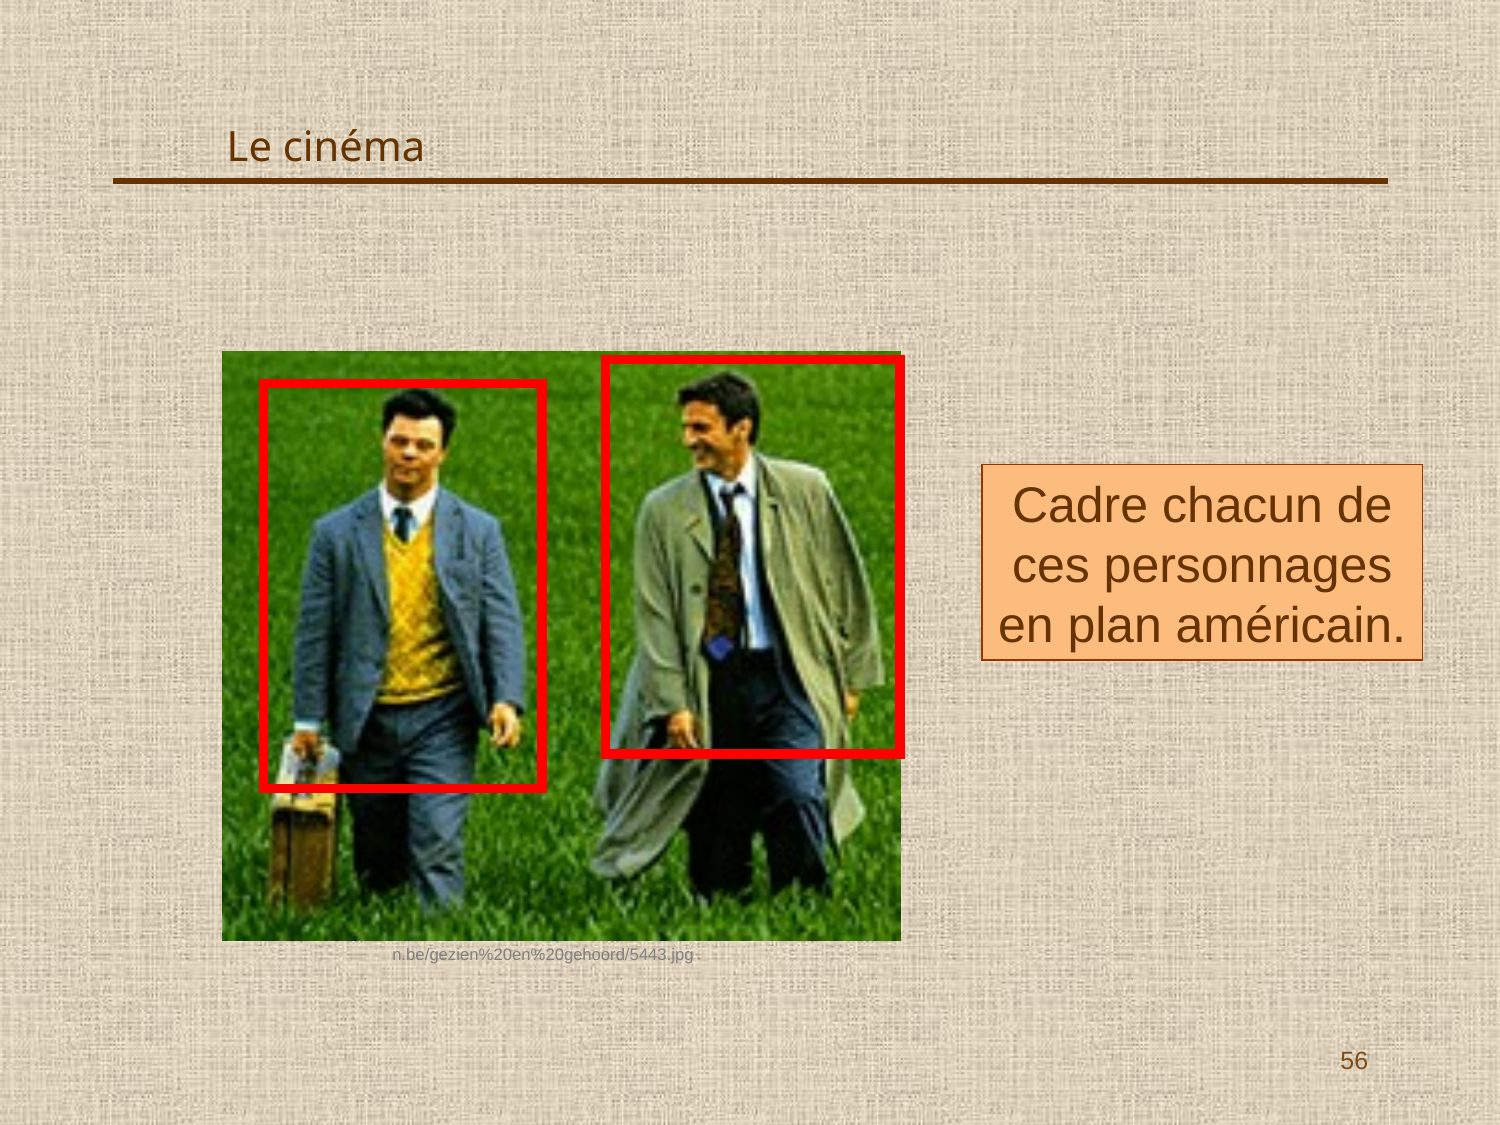

Le cinéma
Cadre chacun de ces personnages en plan américain.
n.be/gezien%20en%20gehoord/5443.jpg
56